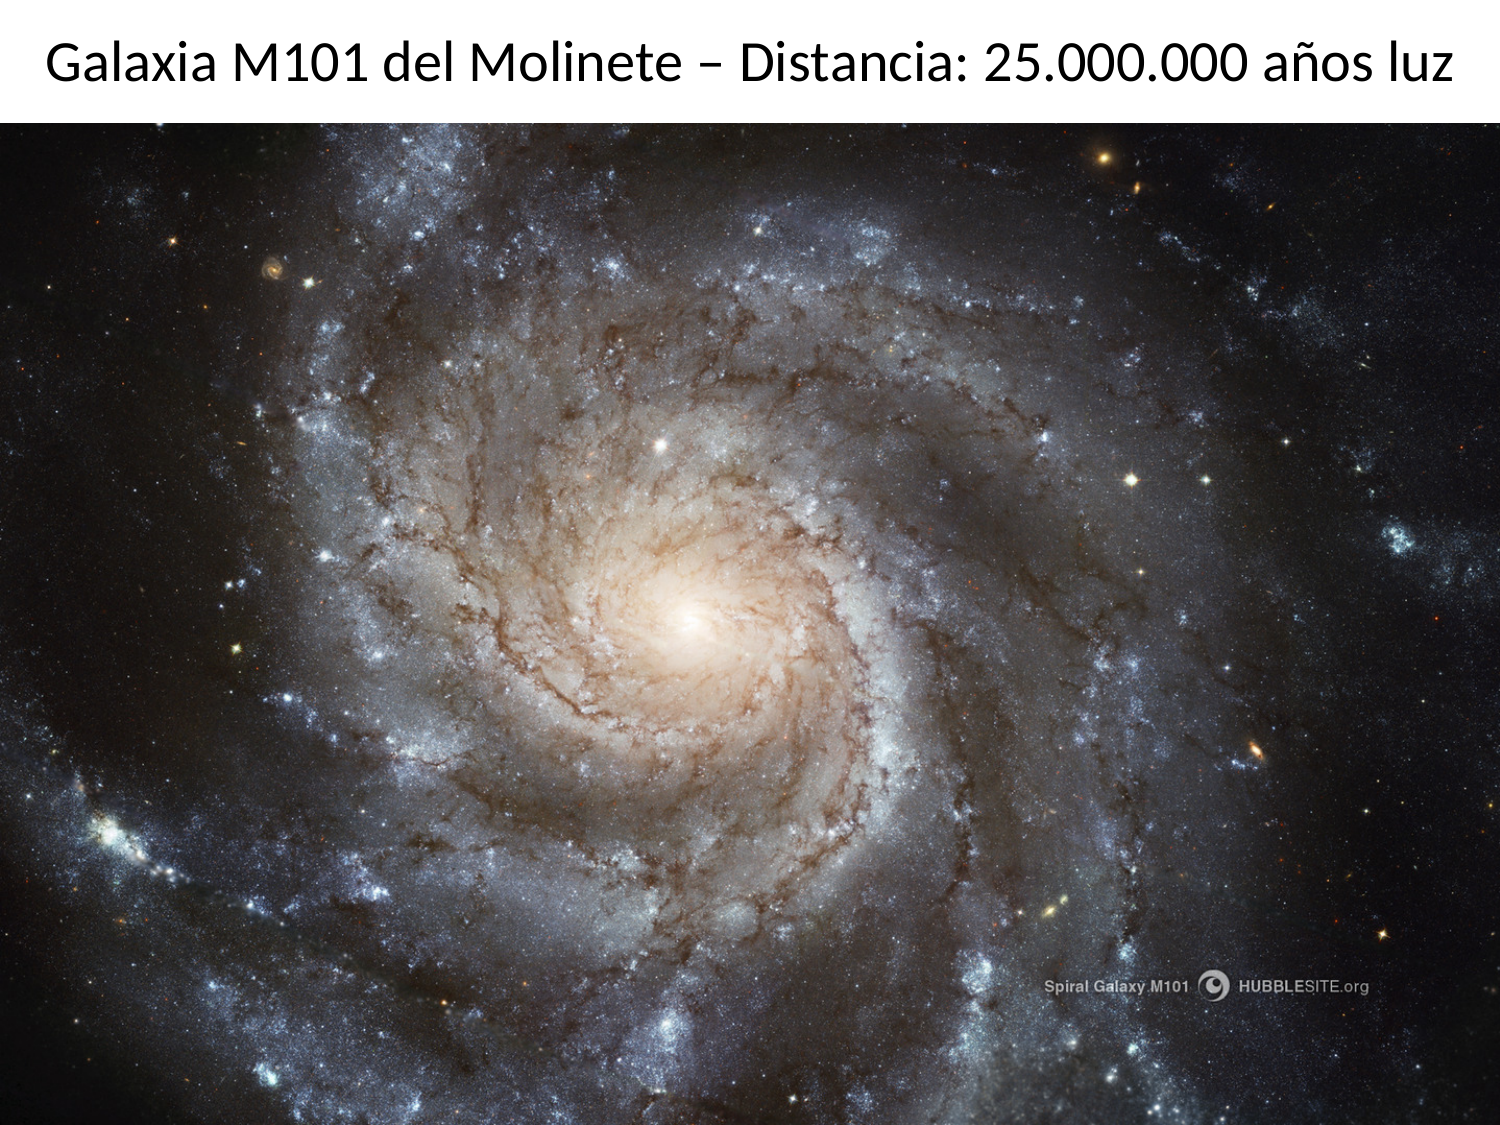

# Galaxia M101 del Molinete – Distancia: 25.000.000 años luz